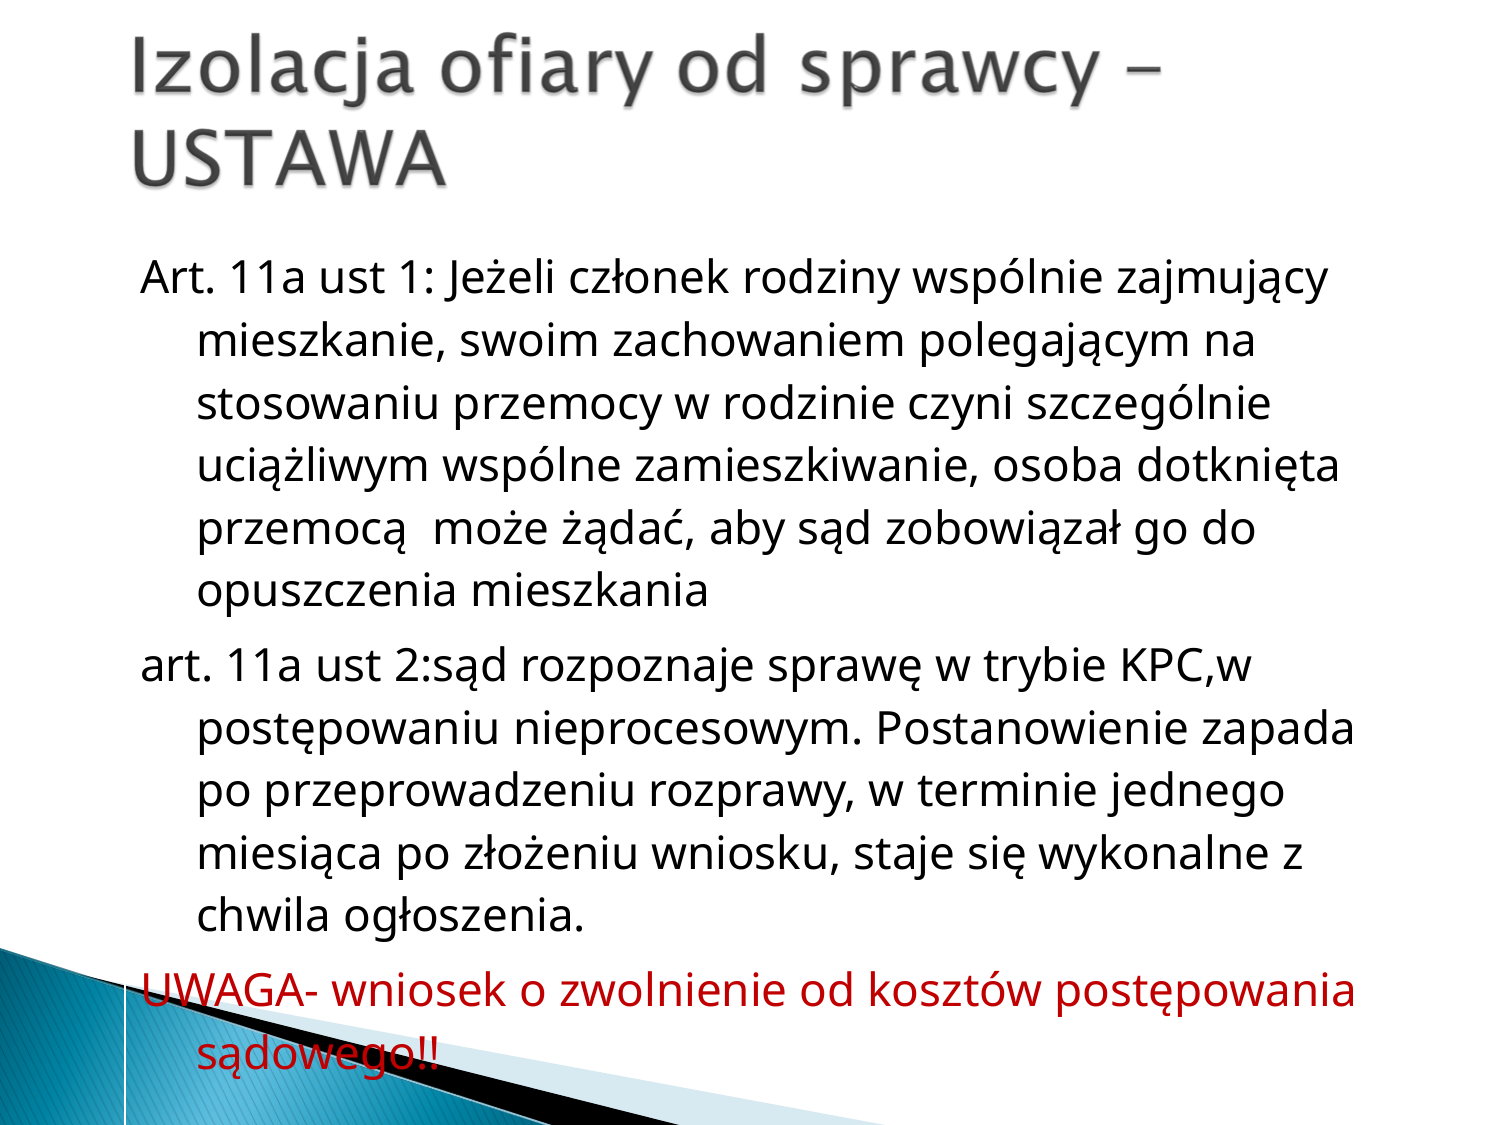

# Art. 11a ust 1: Jeżeli członek rodziny wspólnie zajmujący mieszkanie, swoim zachowaniem polegającym na stosowaniu przemocy w rodzinie czyni szczególnie uciążliwym wspólne zamieszkiwanie, osoba dotknięta przemocą może żądać, aby sąd zobowiązał go do opuszczenia mieszkania
art. 11a ust 2:sąd rozpoznaje sprawę w trybie KPC,w postępowaniu nieprocesowym. Postanowienie zapada po przeprowadzeniu rozprawy, w terminie jednego miesiąca po złożeniu wniosku, staje się wykonalne z chwila ogłoszenia.
UWAGA- wniosek o zwolnienie od kosztów postępowania sądowego!!